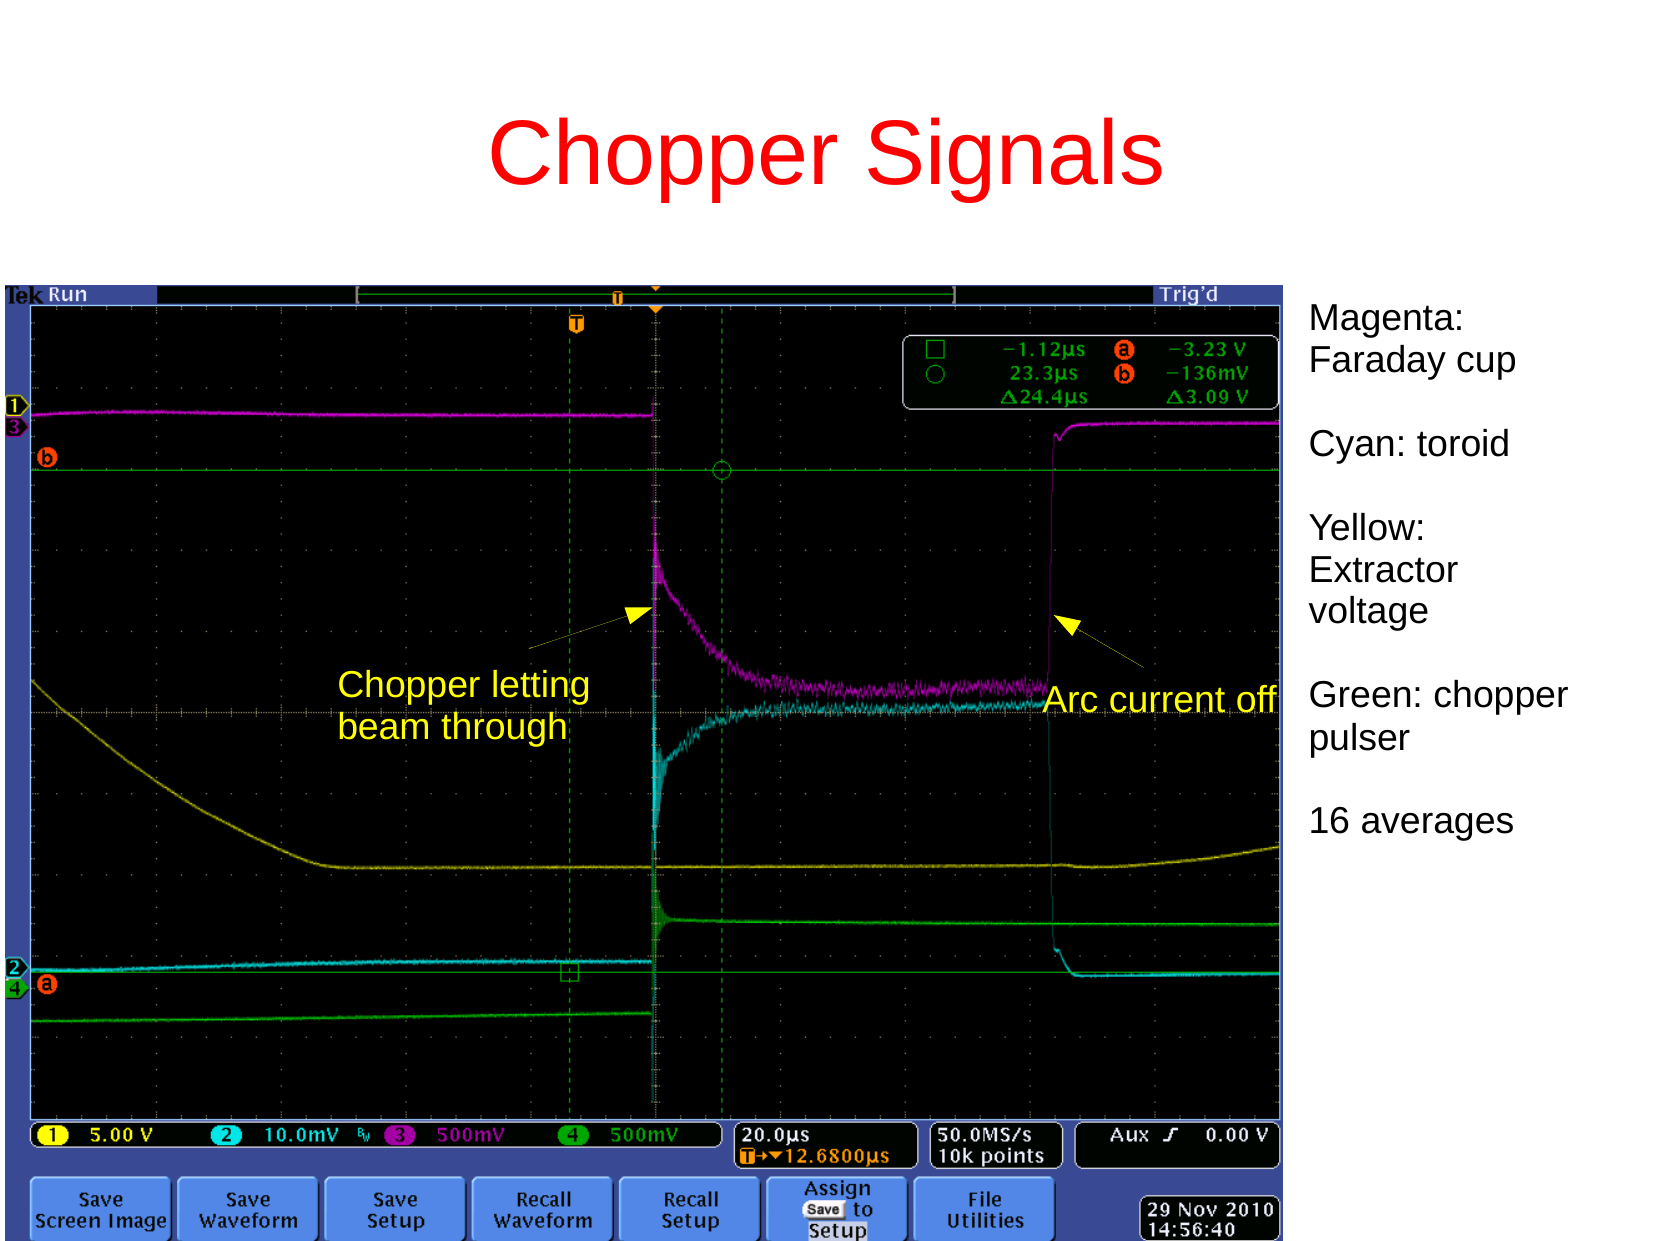

# Chopper Signals
Magenta: Faraday cup
Cyan: toroid
Yellow: Extractor voltage
Green: chopper pulser
16 averages
Chopper letting beam through
Arc current off